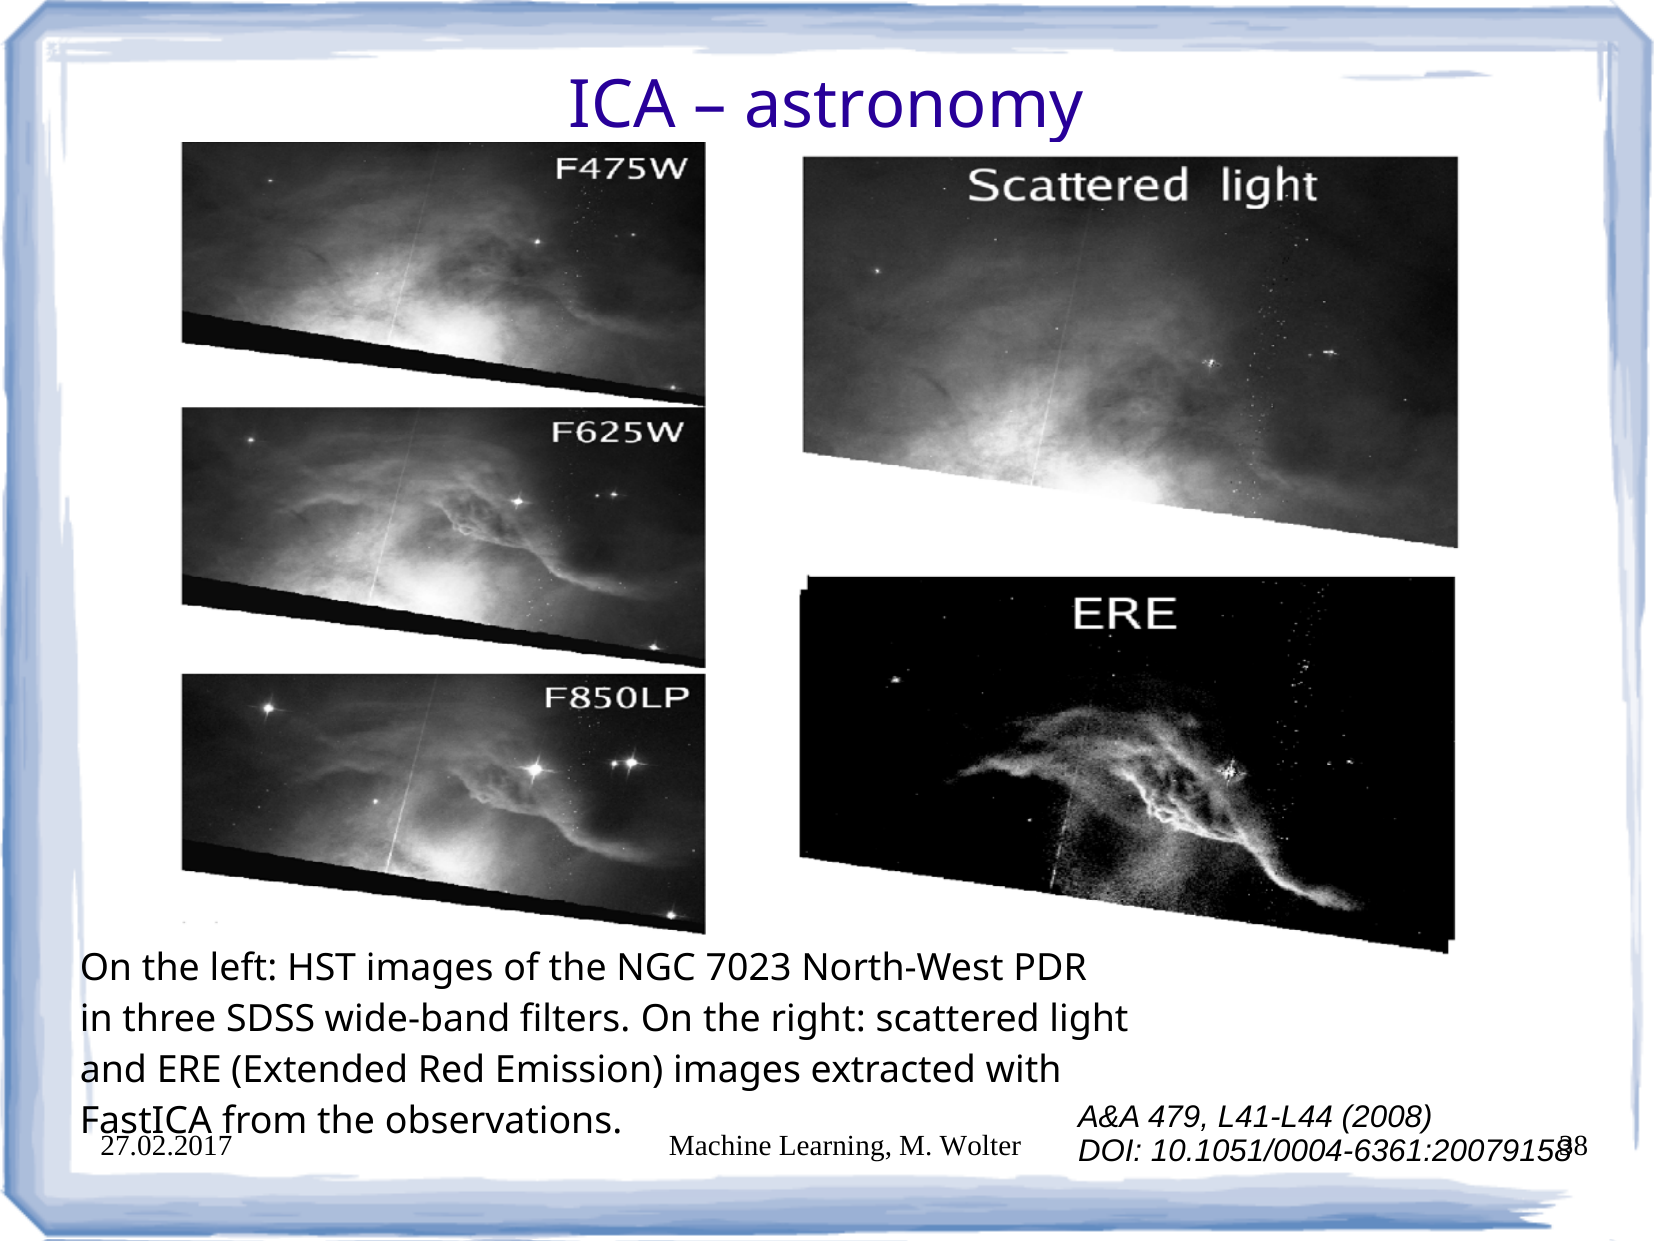

# ICA – astronomy
On the left: HST images of the NGC 7023 North-West PDR
in three SDSS wide-band filters. On the right: scattered light and ERE (Extended Red Emission) images extracted with FastICA from the observations.
A&A 479, L41-L44 (2008)
DOI: 10.1051/0004-6361:20079158
27.02.2017
Machine Learning, M. Wolter
38